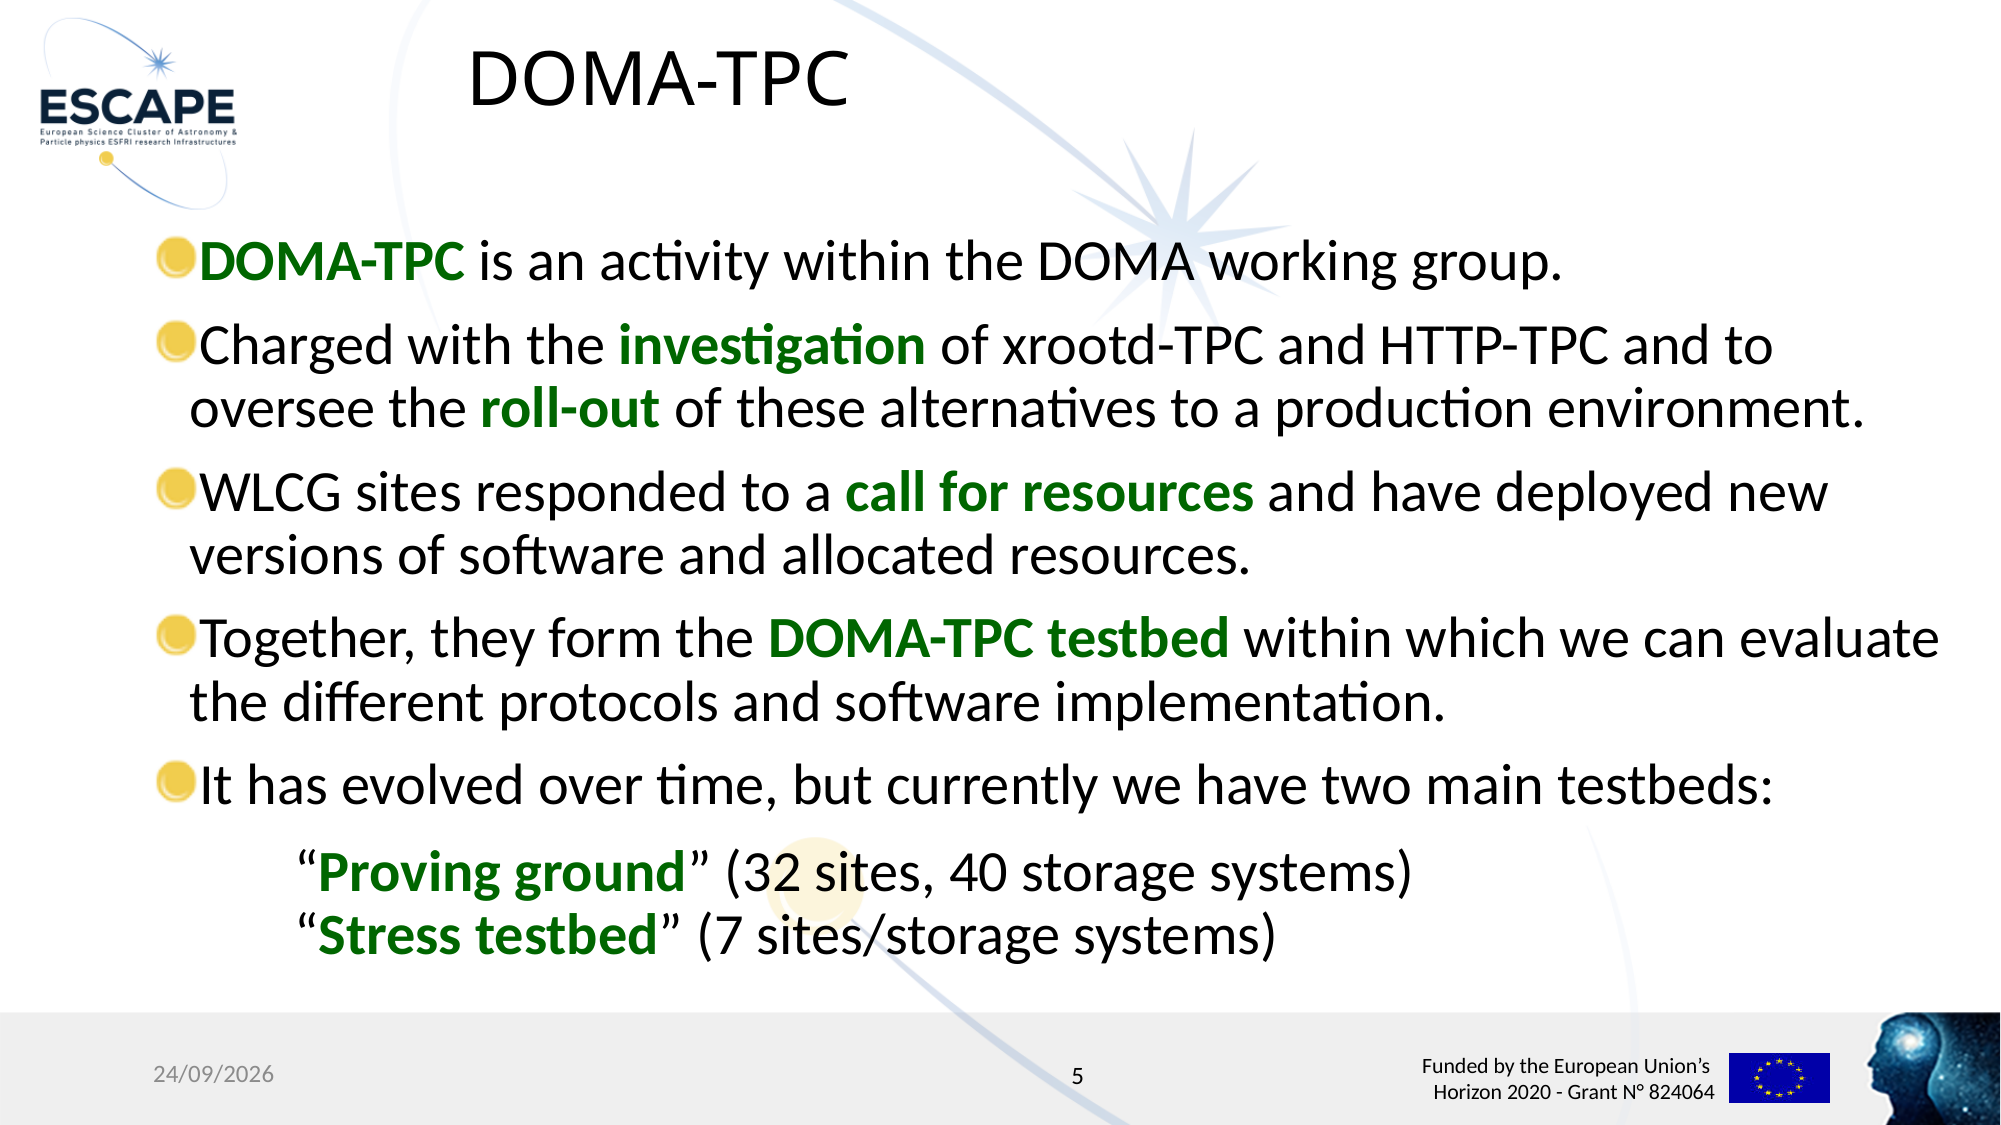

# DOMA-TPC
DOMA-TPC is an activity within the DOMA working group.
Charged with the investigation of xrootd-TPC and HTTP-TPC and to oversee the roll-out of these alternatives to a production environment.
WLCG sites responded to a call for resources and have deployed new versions of software and allocated resources.
Together, they form the DOMA-TPC testbed within which we can evaluate the different protocols and software implementation.
It has evolved over time, but currently we have two main testbeds:
“Proving ground” (32 sites, 40 storage systems)
“Stress testbed” (7 sites/storage systems)